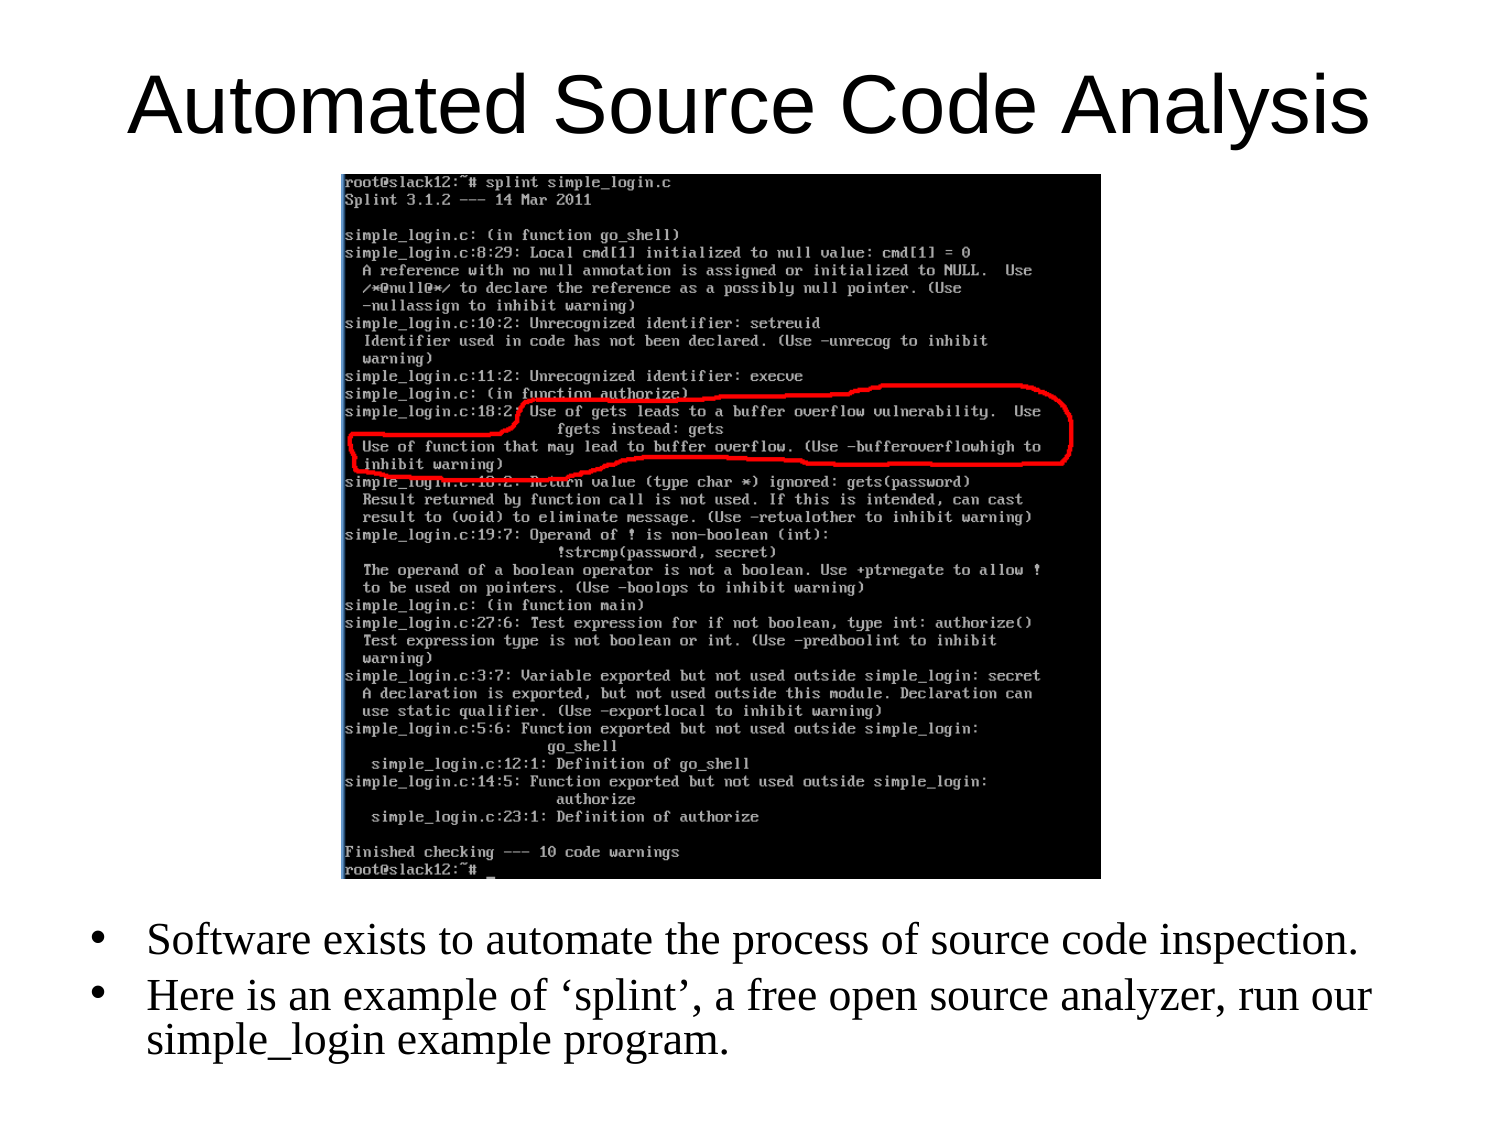

# Automated Source Code Analysis
Software exists to automate the process of source code inspection.
Here is an example of ‘splint’, a free open source analyzer, run our simple_login example program.